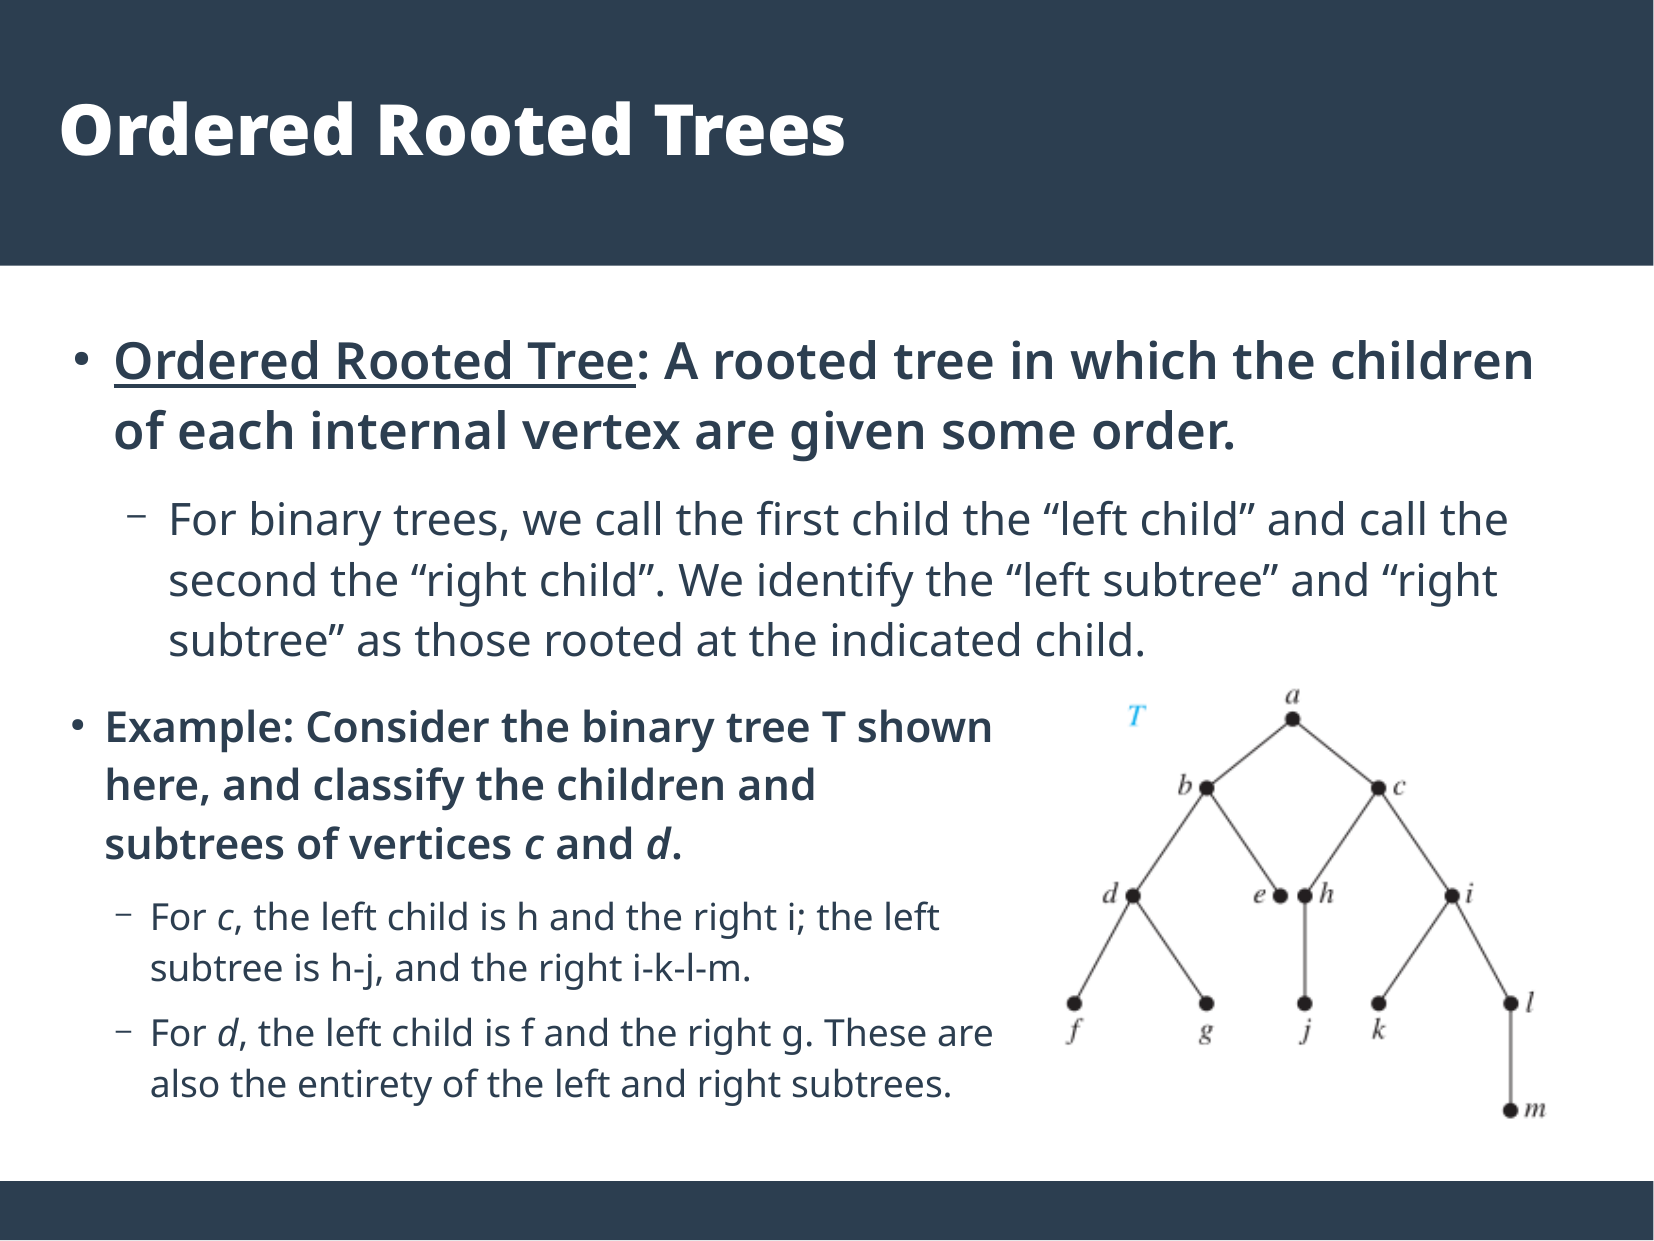

# Ordered Rooted Trees
Ordered Rooted Tree: A rooted tree in which the children of each internal vertex are given some order.
For binary trees, we call the first child the “left child” and call the second the “right child”. We identify the “left subtree” and “right subtree” as those rooted at the indicated child.
Example: Consider the binary tree T shown here, and classify the children and subtrees of vertices c and d.
For c, the left child is h and the right i; the left subtree is h-j, and the right i-k-l-m.
For d, the left child is f and the right g. These are also the entirety of the left and right subtrees.